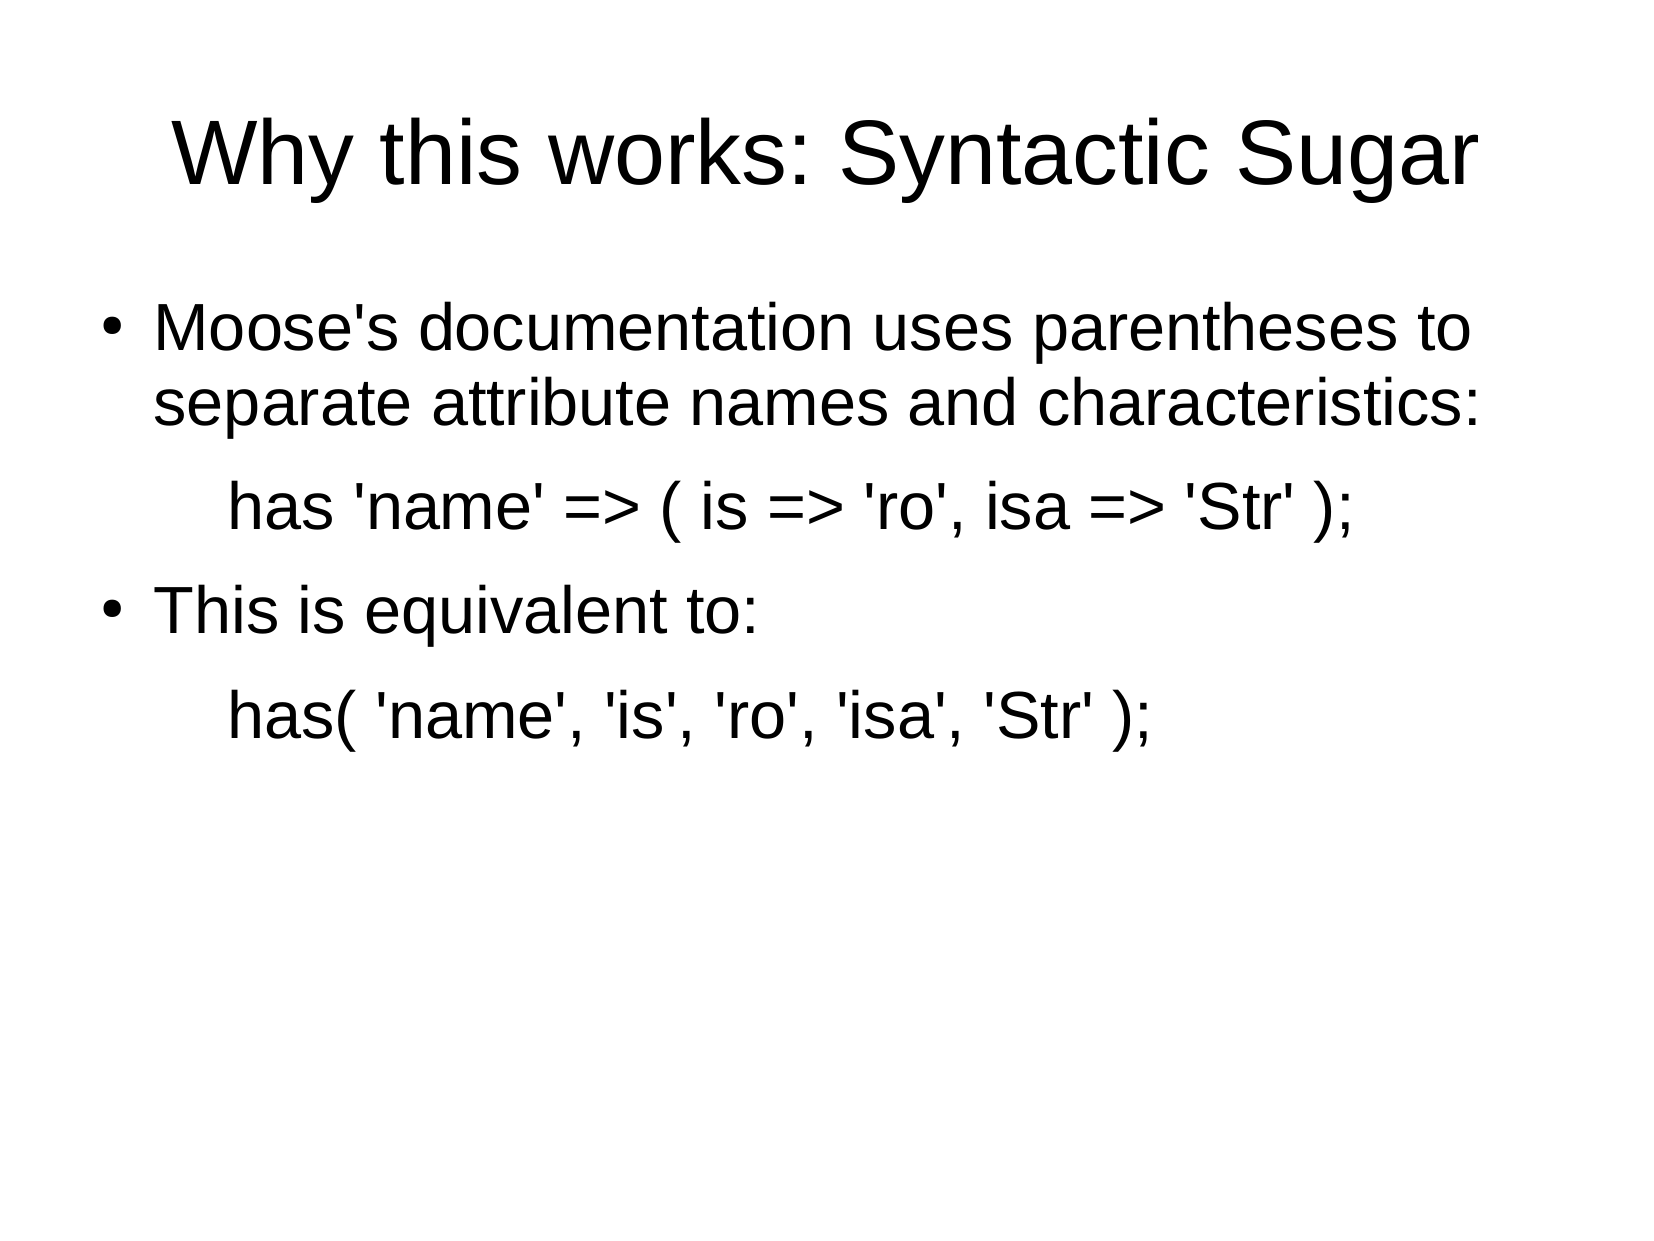

# Why this works: Syntactic Sugar
Moose's documentation uses parentheses to separate attribute names and characteristics:
 has 'name' => ( is => 'ro', isa => 'Str' );
This is equivalent to:
 has( 'name', 'is', 'ro', 'isa', 'Str' );